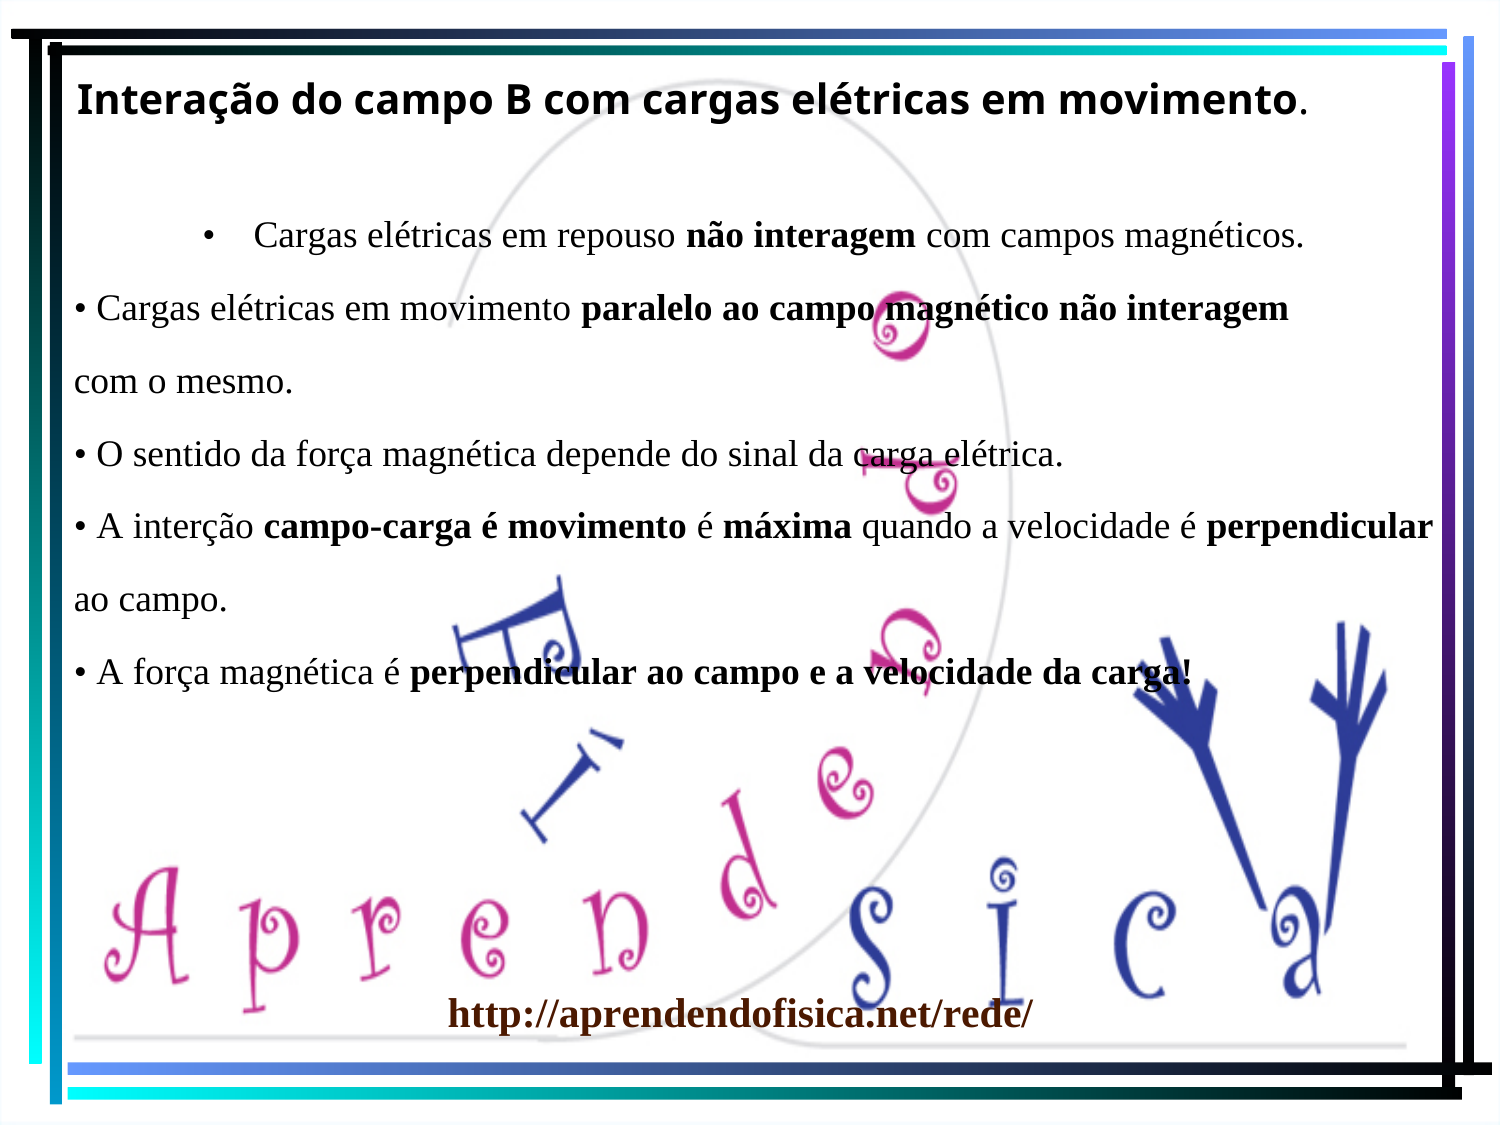

# Interação do campo B com cargas elétricas em movimento.
 Cargas elétricas em repouso não interagem com campos magnéticos.
 Cargas elétricas em movimento paralelo ao campo magnético não interagem
com o mesmo.
 O sentido da força magnética depende do sinal da carga elétrica.
 A interção campo-carga é movimento é máxima quando a velocidade é perpendicular
ao campo.
 A força magnética é perpendicular ao campo e a velocidade da carga!
 http://aprendendofisica.net/rede/